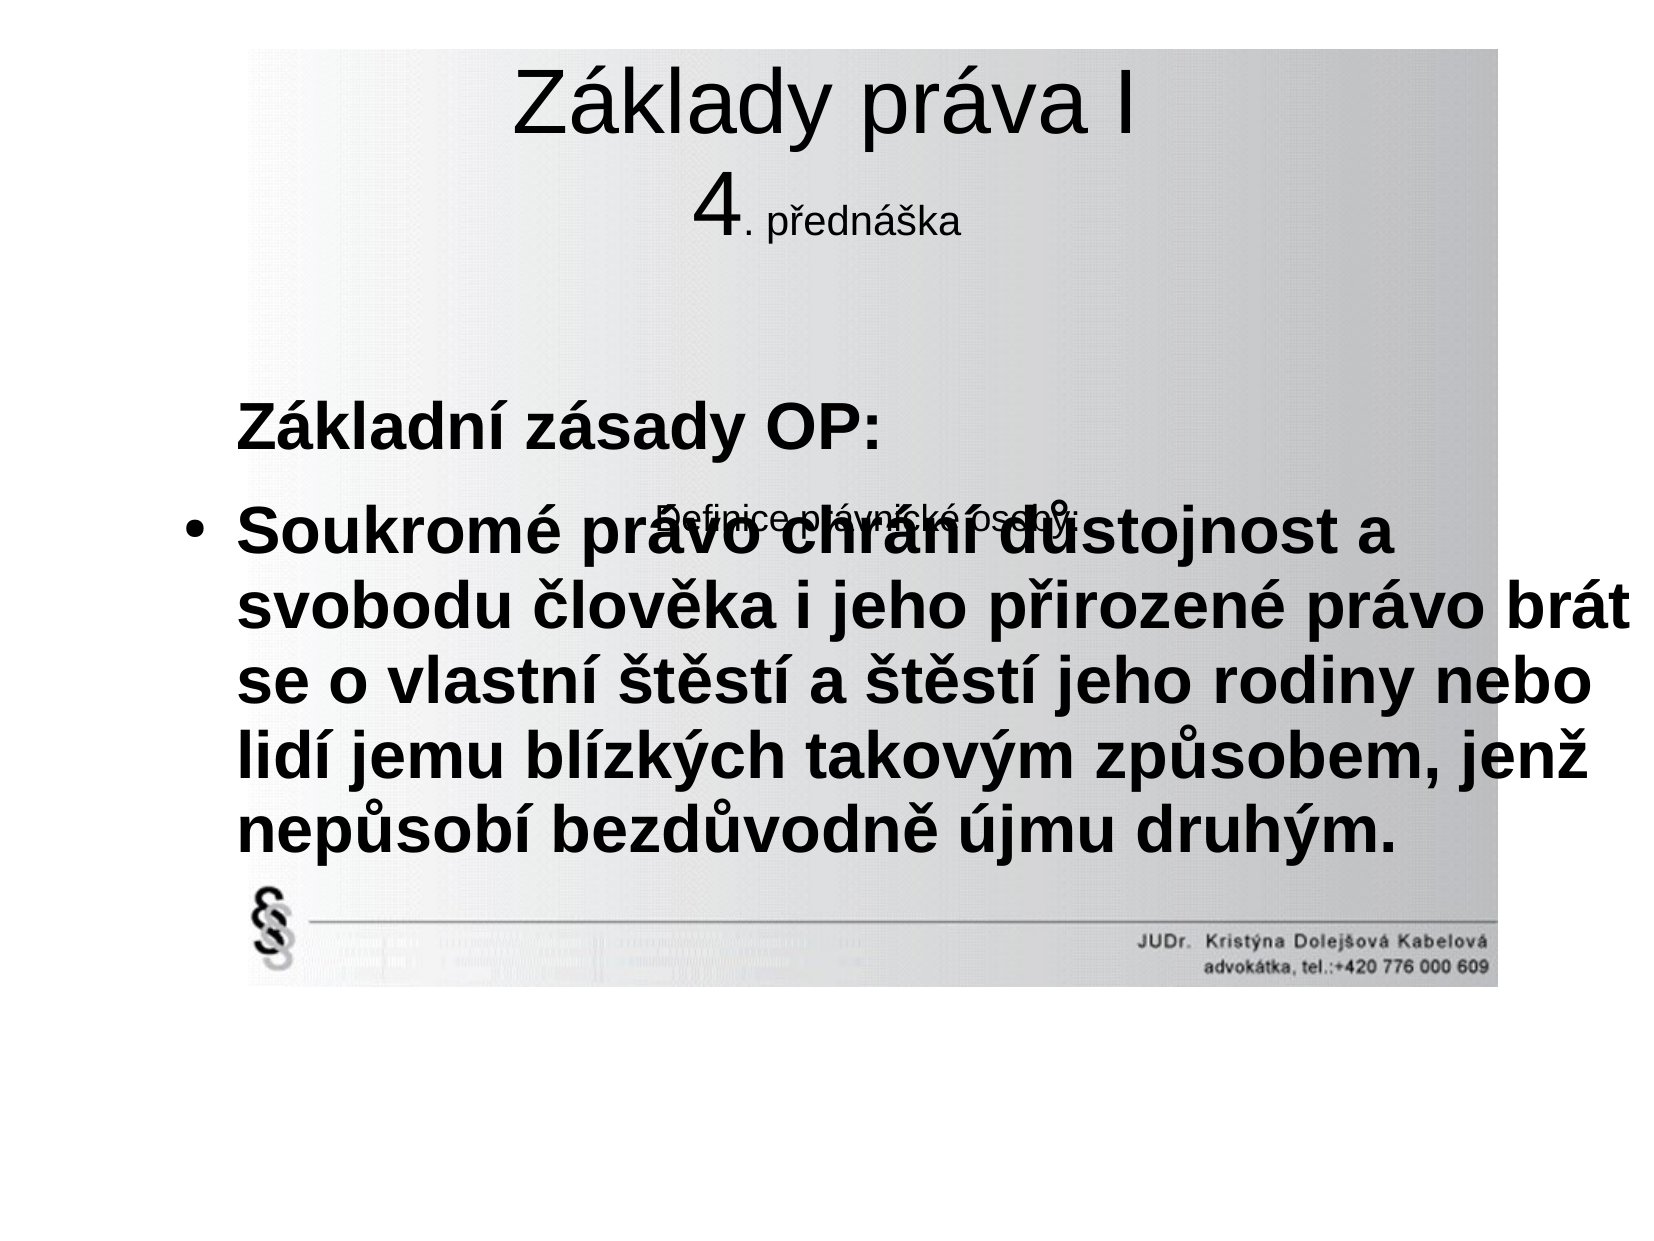

# Základy práva I 4. přednáška
Základní zásady OP:
Soukromé právo chrání důstojnost a svobodu člověka i jeho přirozené právo brát se o vlastní štěstí a štěstí jeho rodiny nebo lidí jemu blízkých takovým způsobem, jenž nepůsobí bezdůvodně újmu druhým.